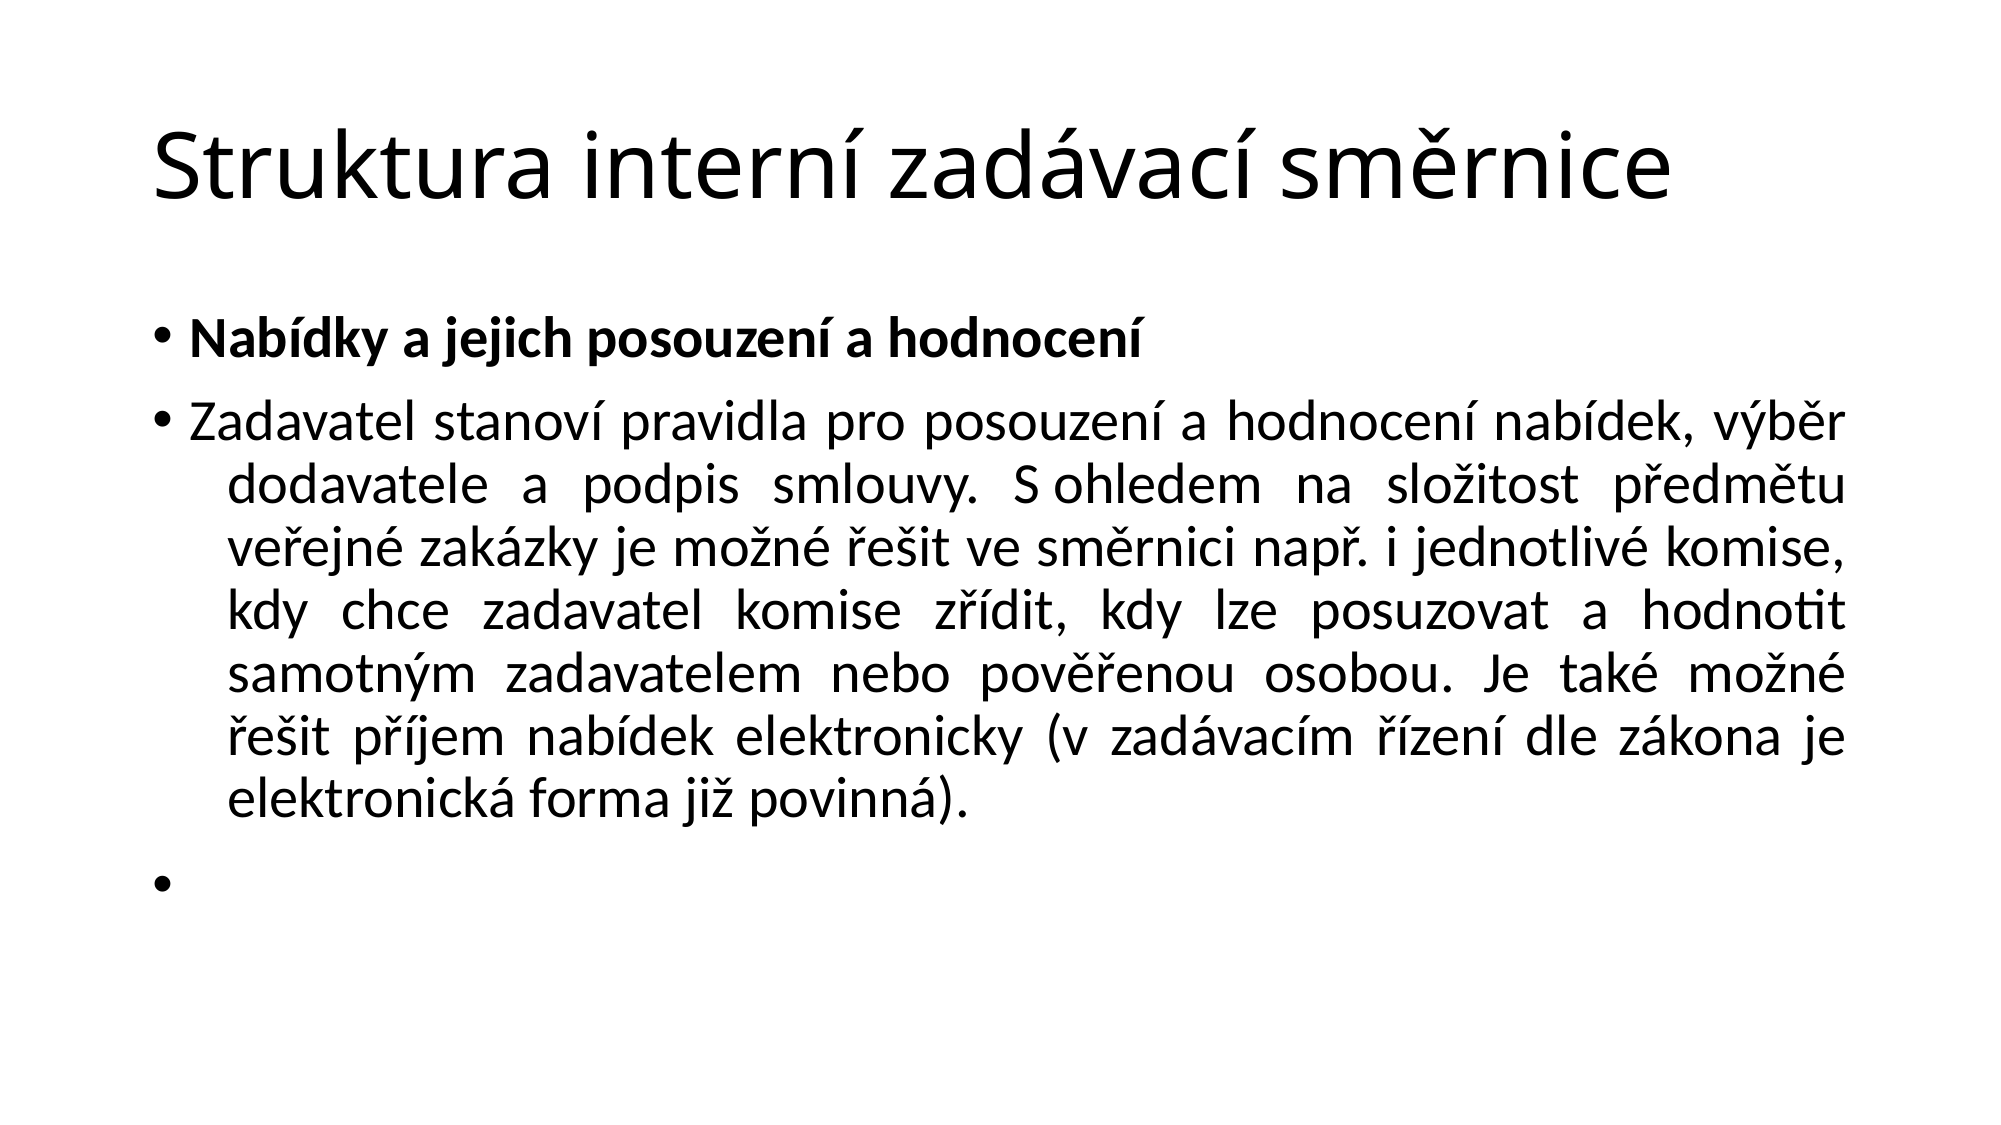

# Struktura interní zadávací směrnice
Nabídky a jejich posouzení a hodnocení
Zadavatel stanoví pravidla pro posouzení a hodnocení nabídek, výběr dodavatele a podpis smlouvy. S ohledem na složitost předmětu veřejné zakázky je možné řešit ve směrnici např. i jednotlivé komise, kdy chce zadavatel komise zřídit, kdy lze posuzovat a hodnotit samotným zadavatelem nebo pověřenou osobou. Je také možné řešit příjem nabídek elektronicky (v zadávacím řízení dle zákona je elektronická forma již povinná).